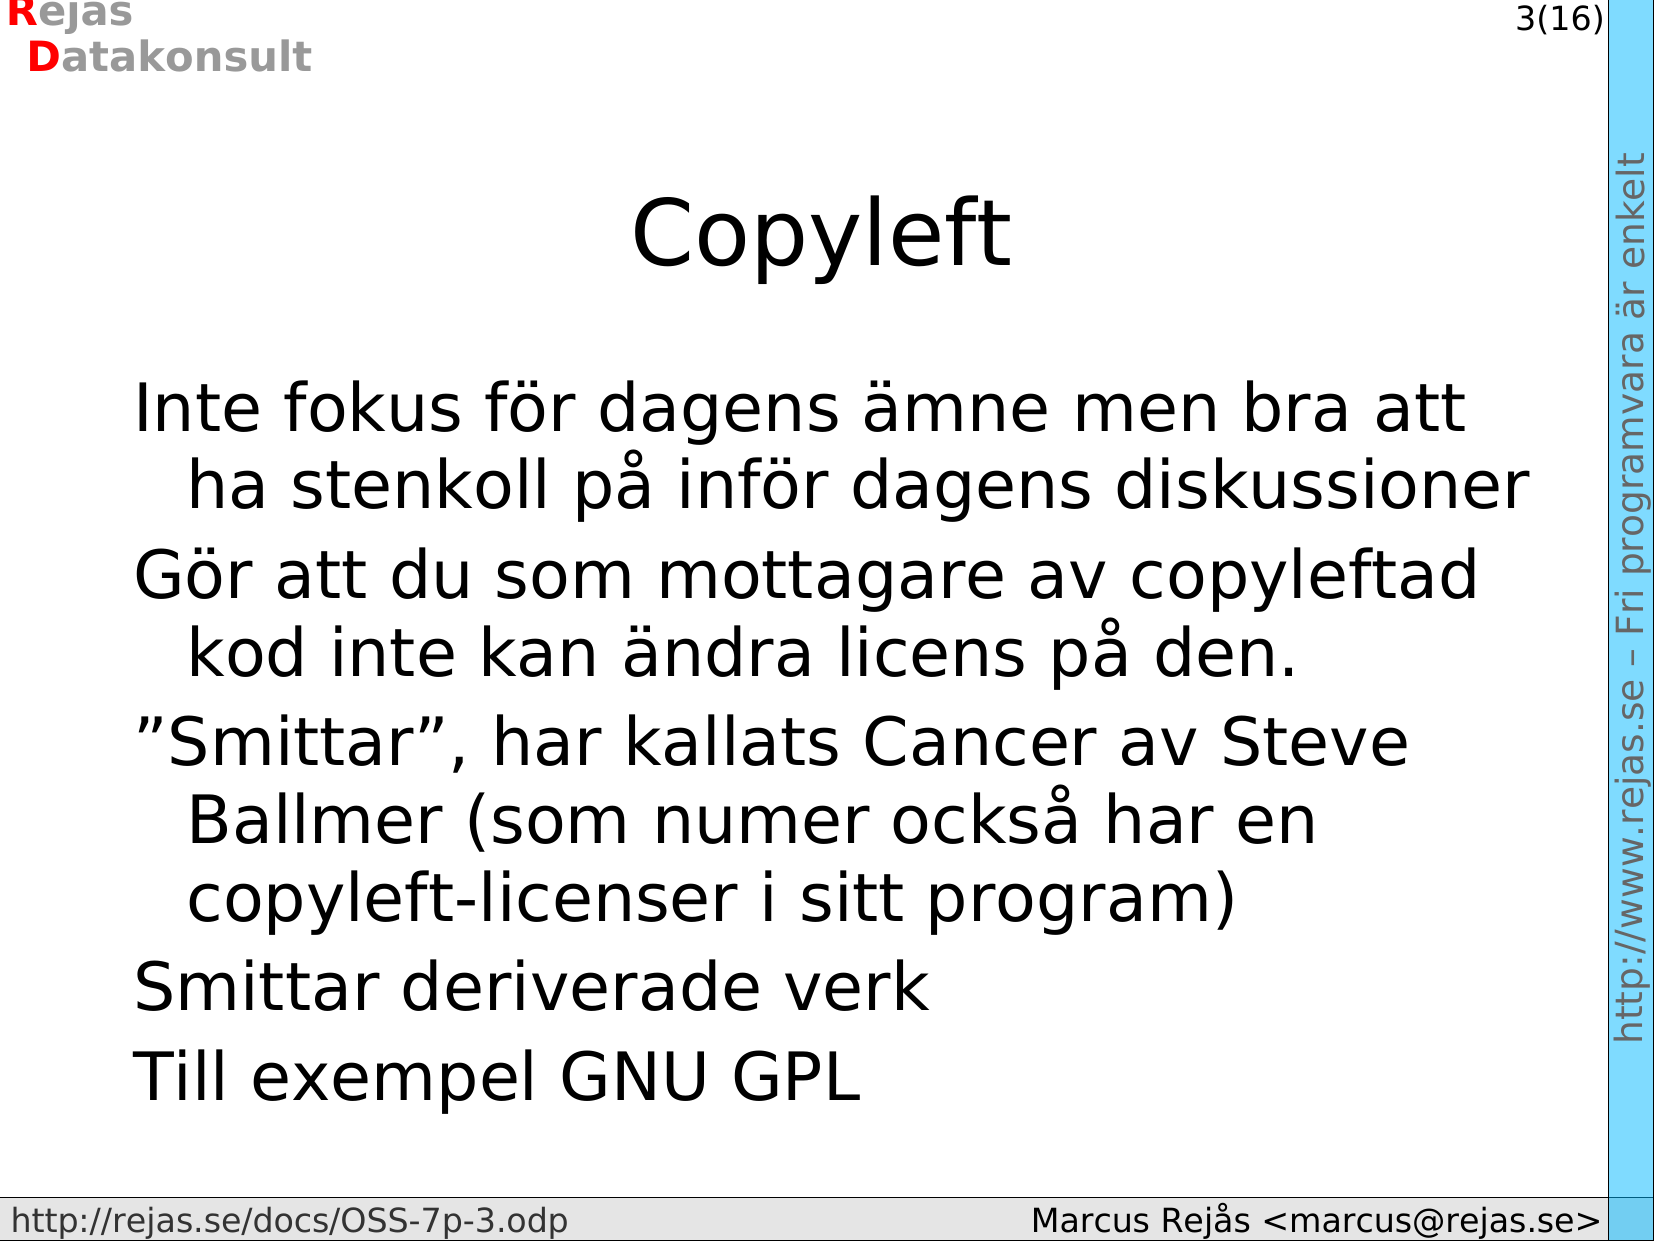

# Copyleft
Inte fokus för dagens ämne men bra att ha stenkoll på inför dagens diskussioner
Gör att du som mottagare av copyleftad kod inte kan ändra licens på den.
”Smittar”, har kallats Cancer av Steve Ballmer (som numer också har en copyleft-licenser i sitt program)
Smittar deriverade verk
Till exempel GNU GPL